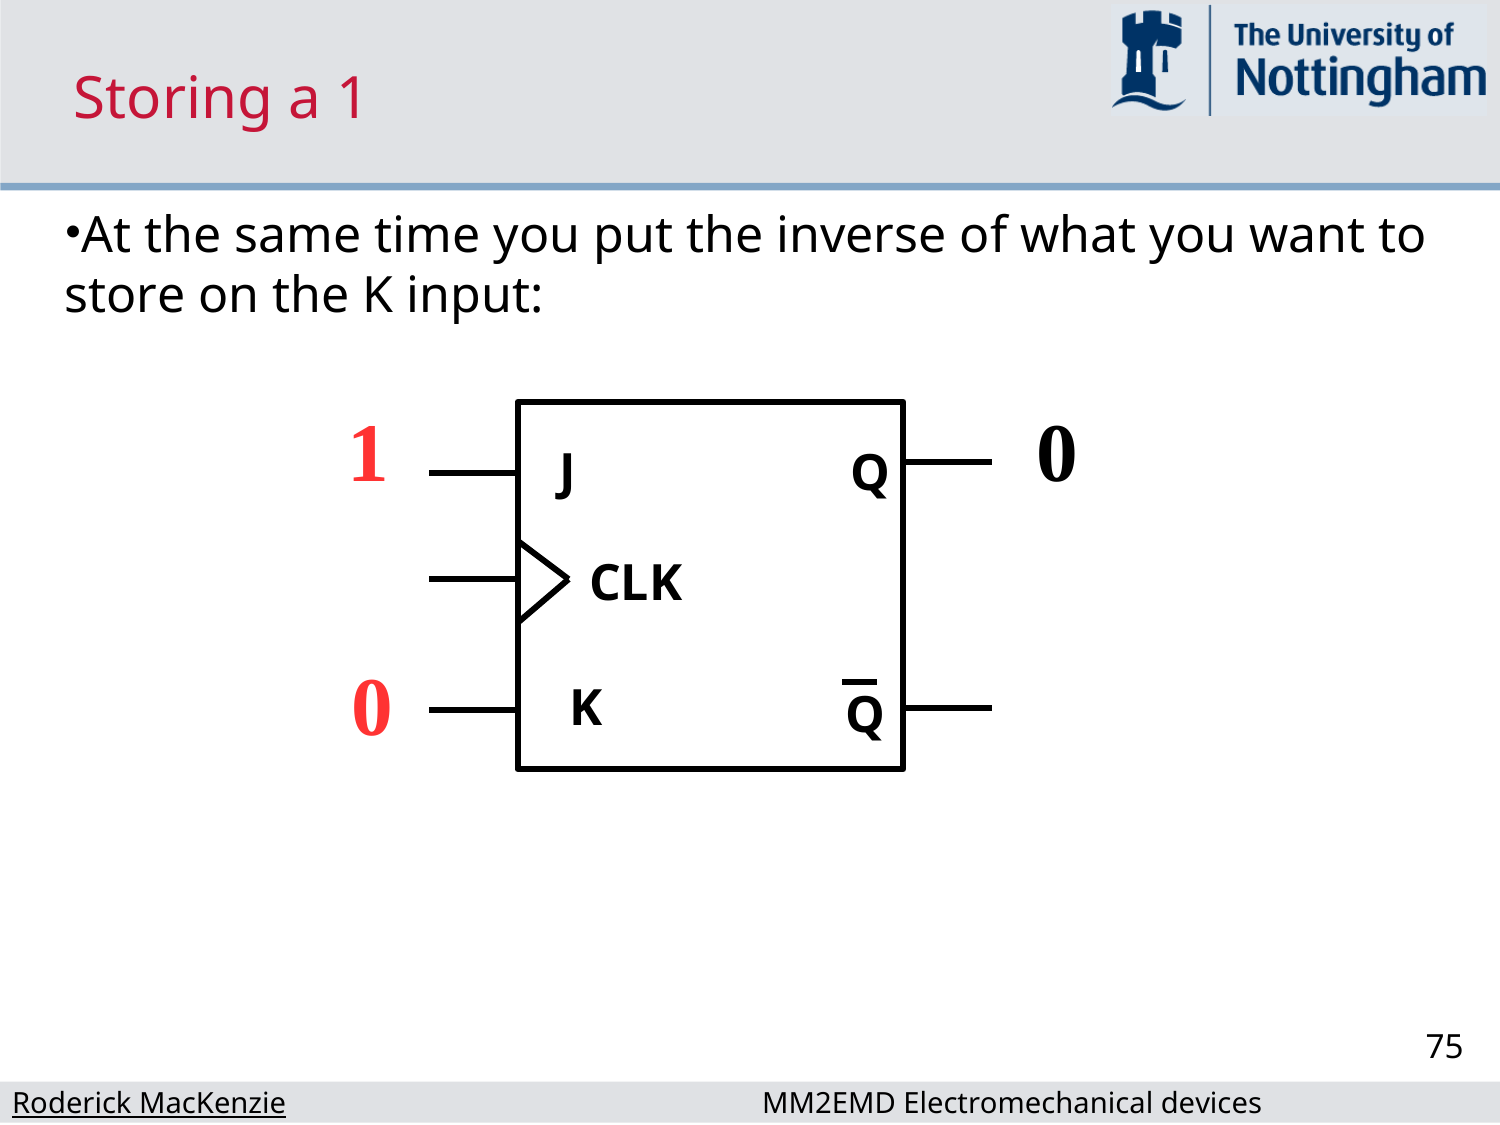

# Storing a 1
At the same time you put the inverse of what you want to store on the K input:
1
0
J
Q
CLK
K
Q
0